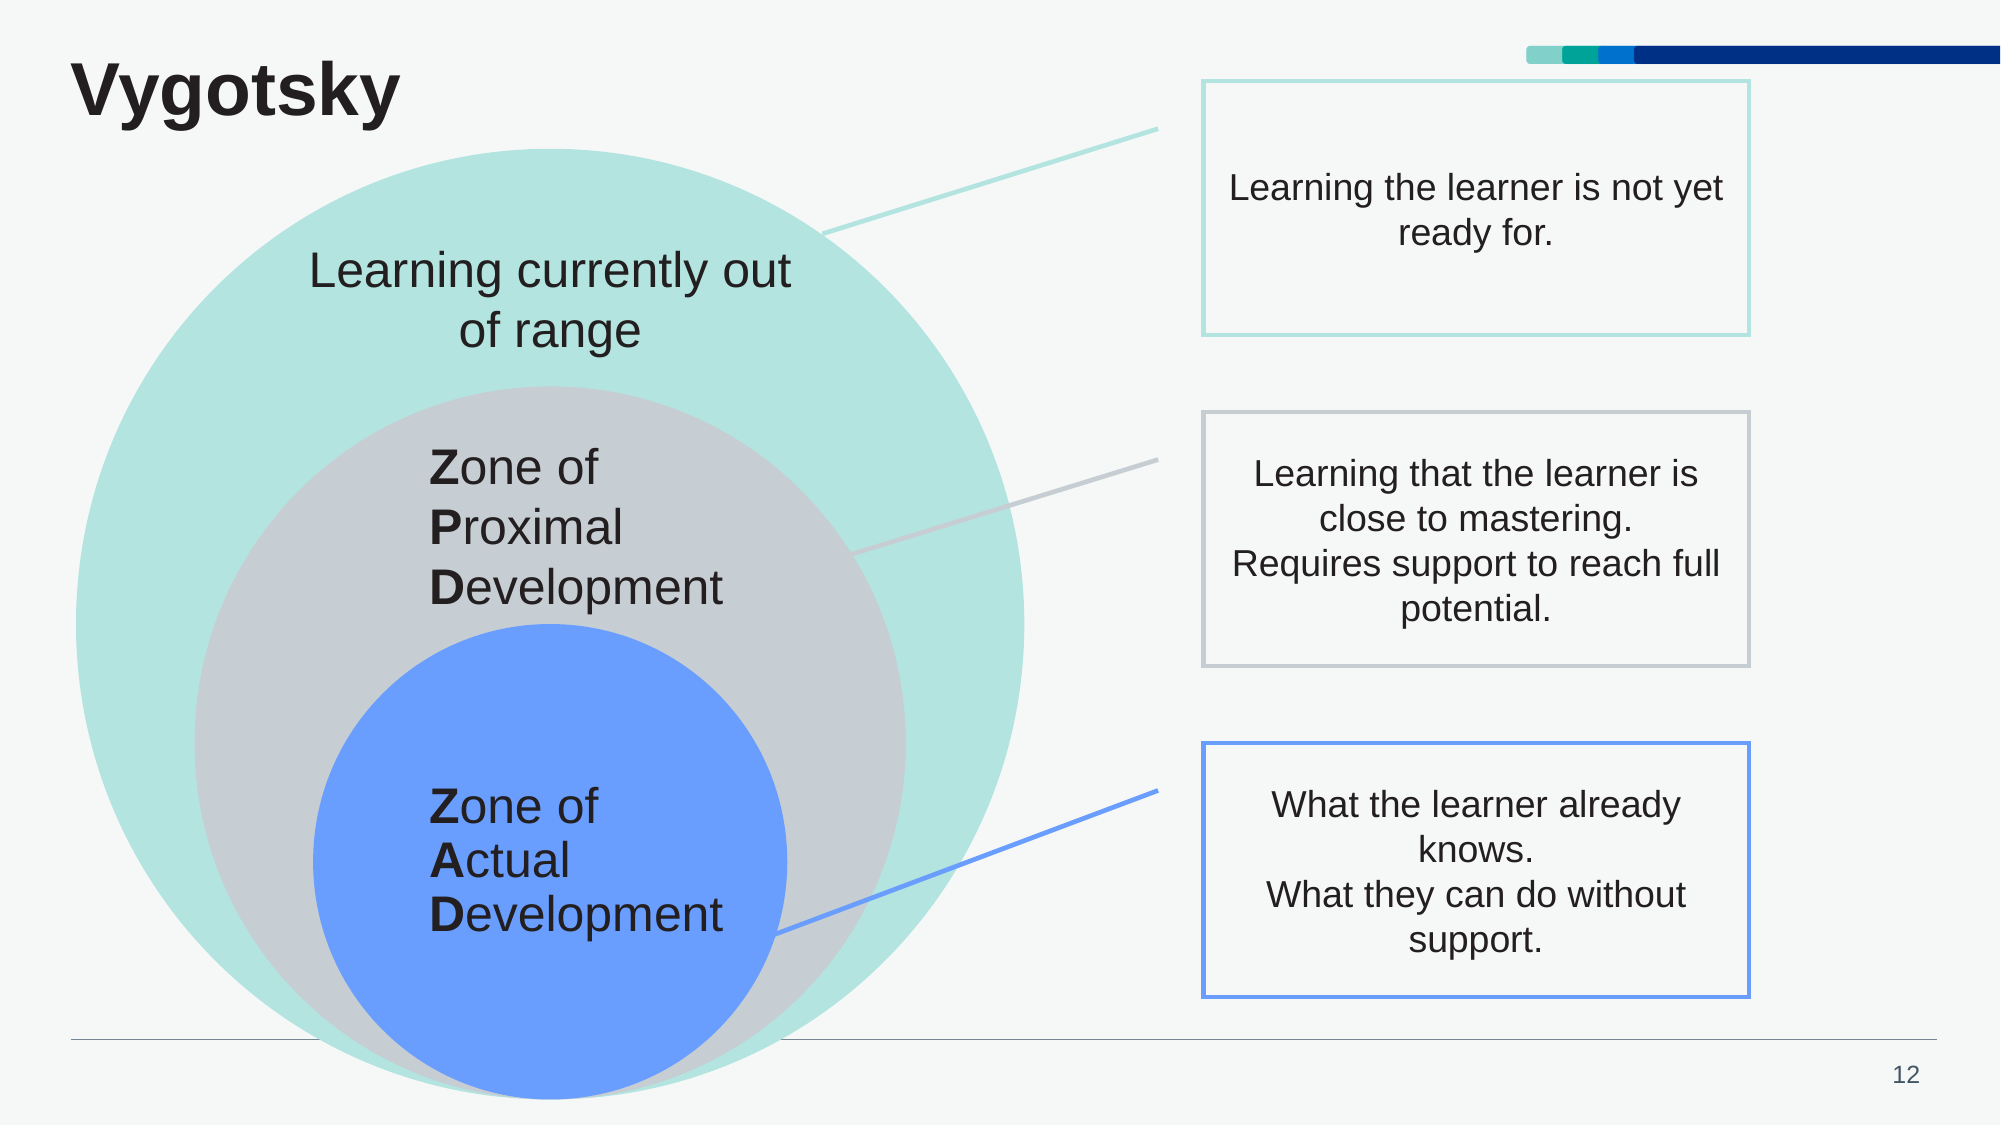

# Vygotsky
Learning the learner is not yet ready for.
Learning currently out of range
Zone of Proximal Development
Learning that the learner is close to mastering.
Requires support to reach full potential.
Zone of Actual Development
What the learner already knows.
What they can do without support.